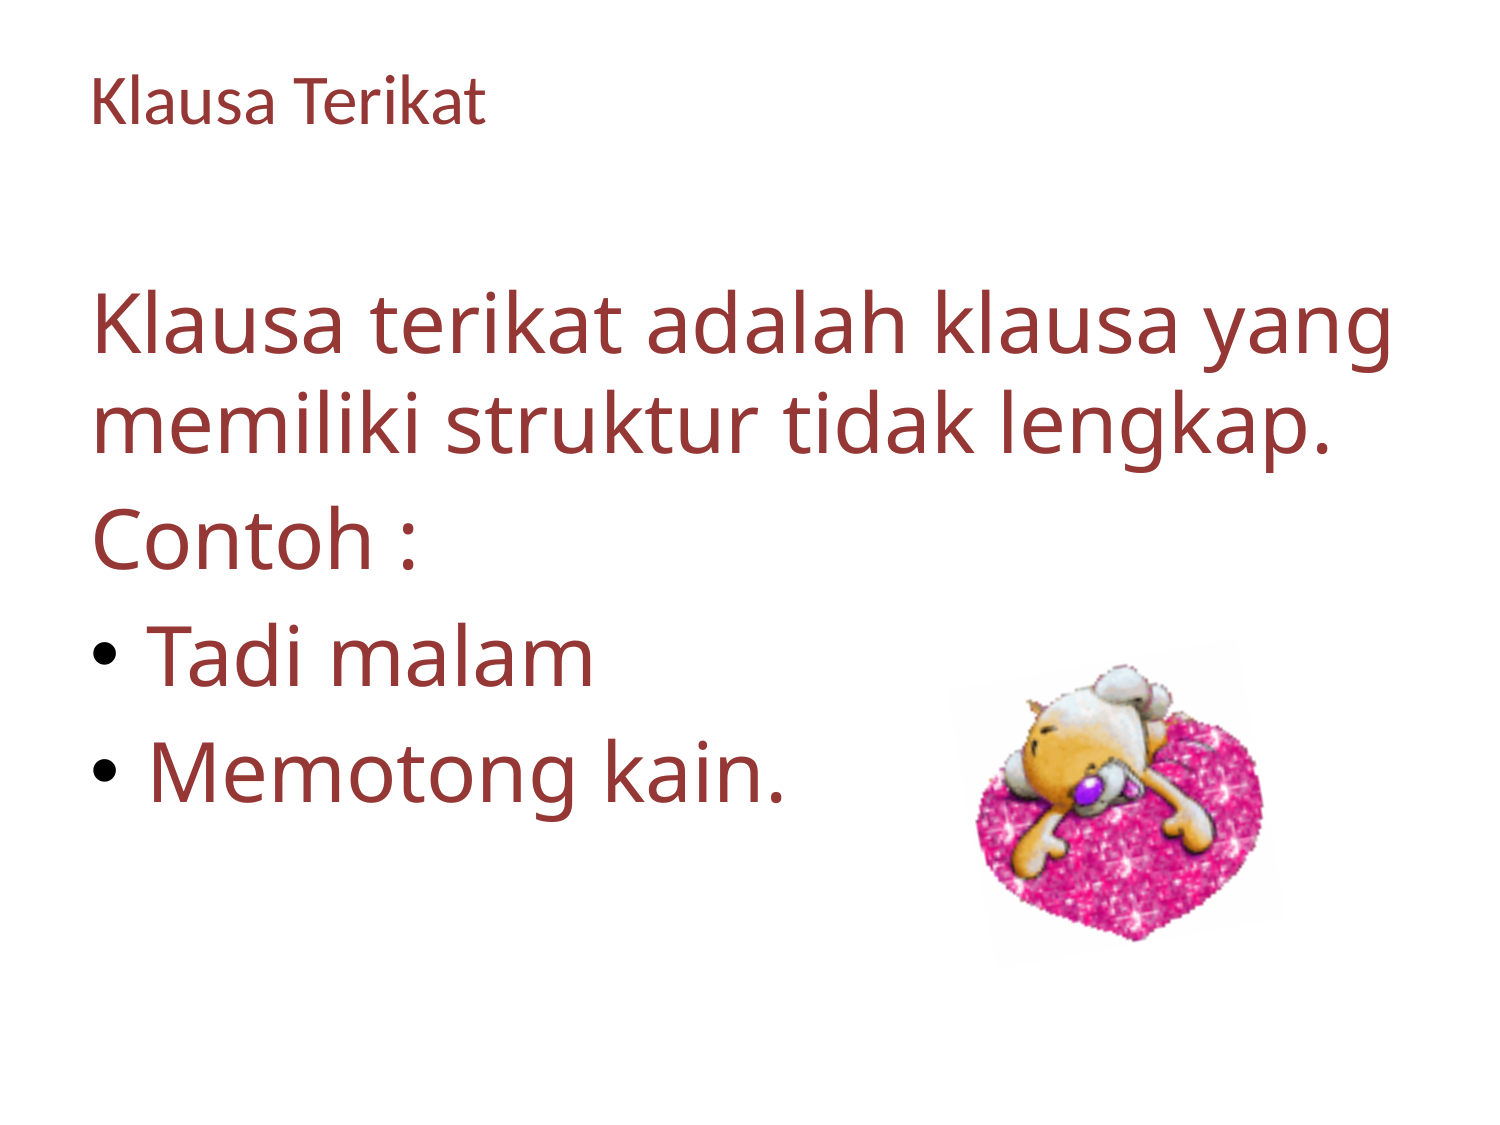

# Klausa Terikat
Klausa terikat adalah klausa yang memiliki struktur tidak lengkap.
Contoh :
Tadi malam
Memotong kain.